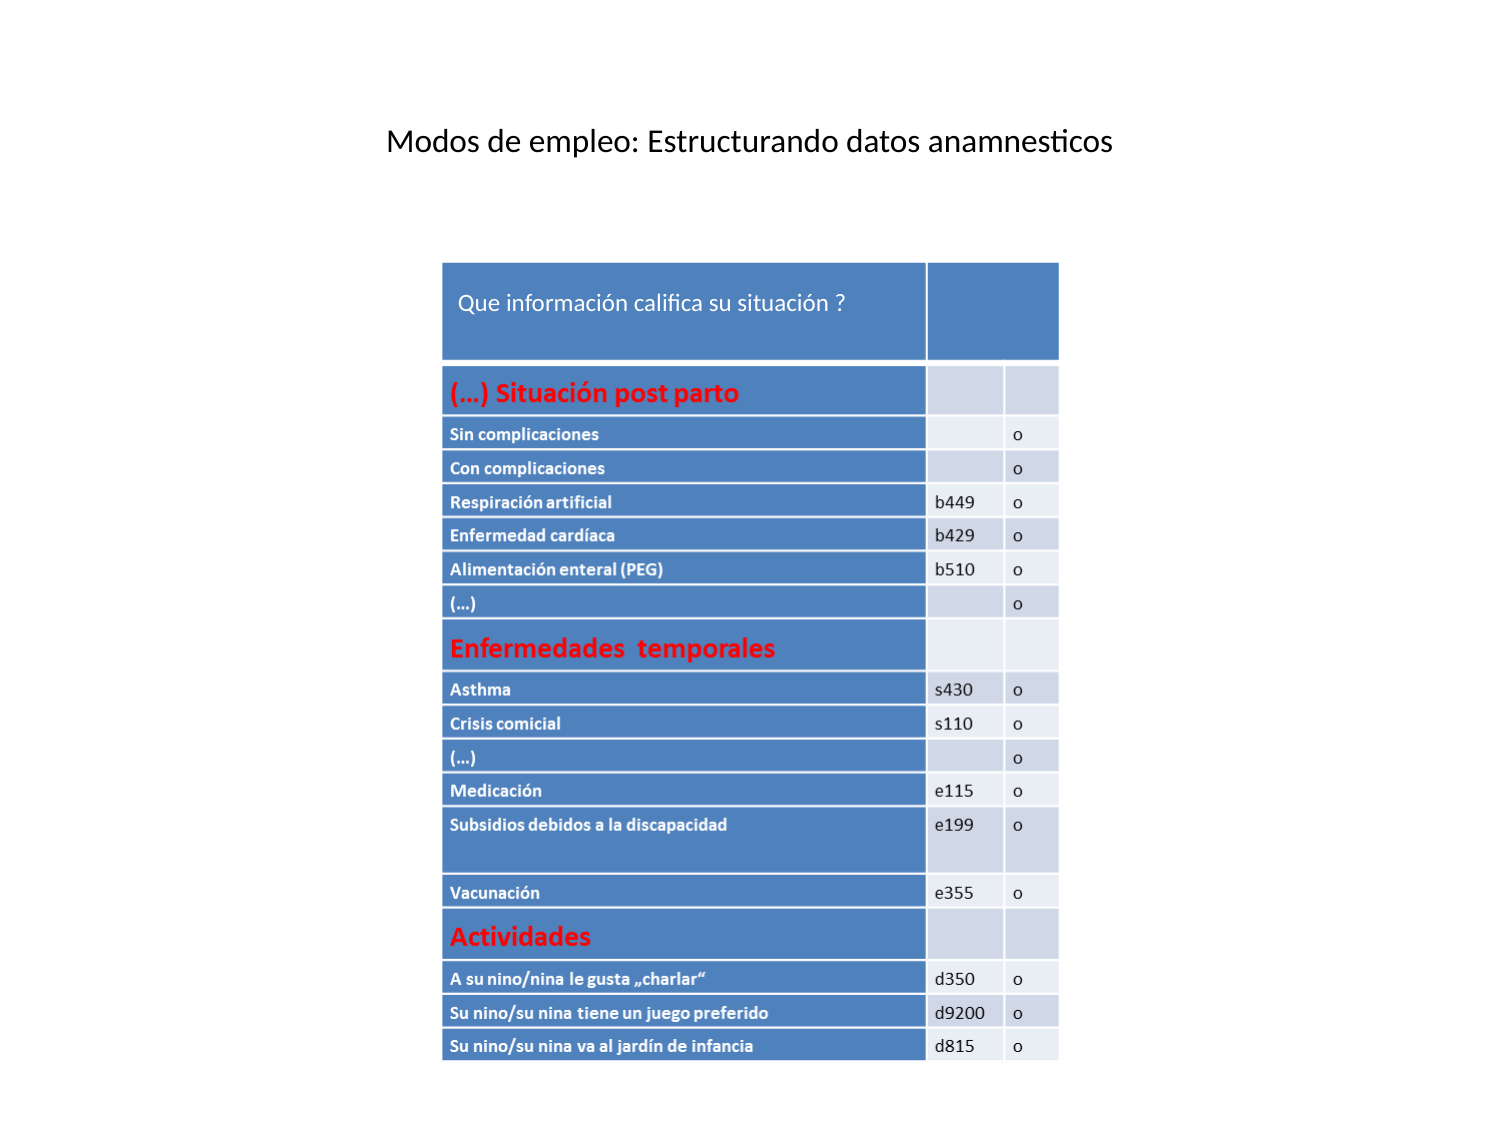

# Modos de empleo: Estructurando datos anamnesticos
Que información califica su situación ?